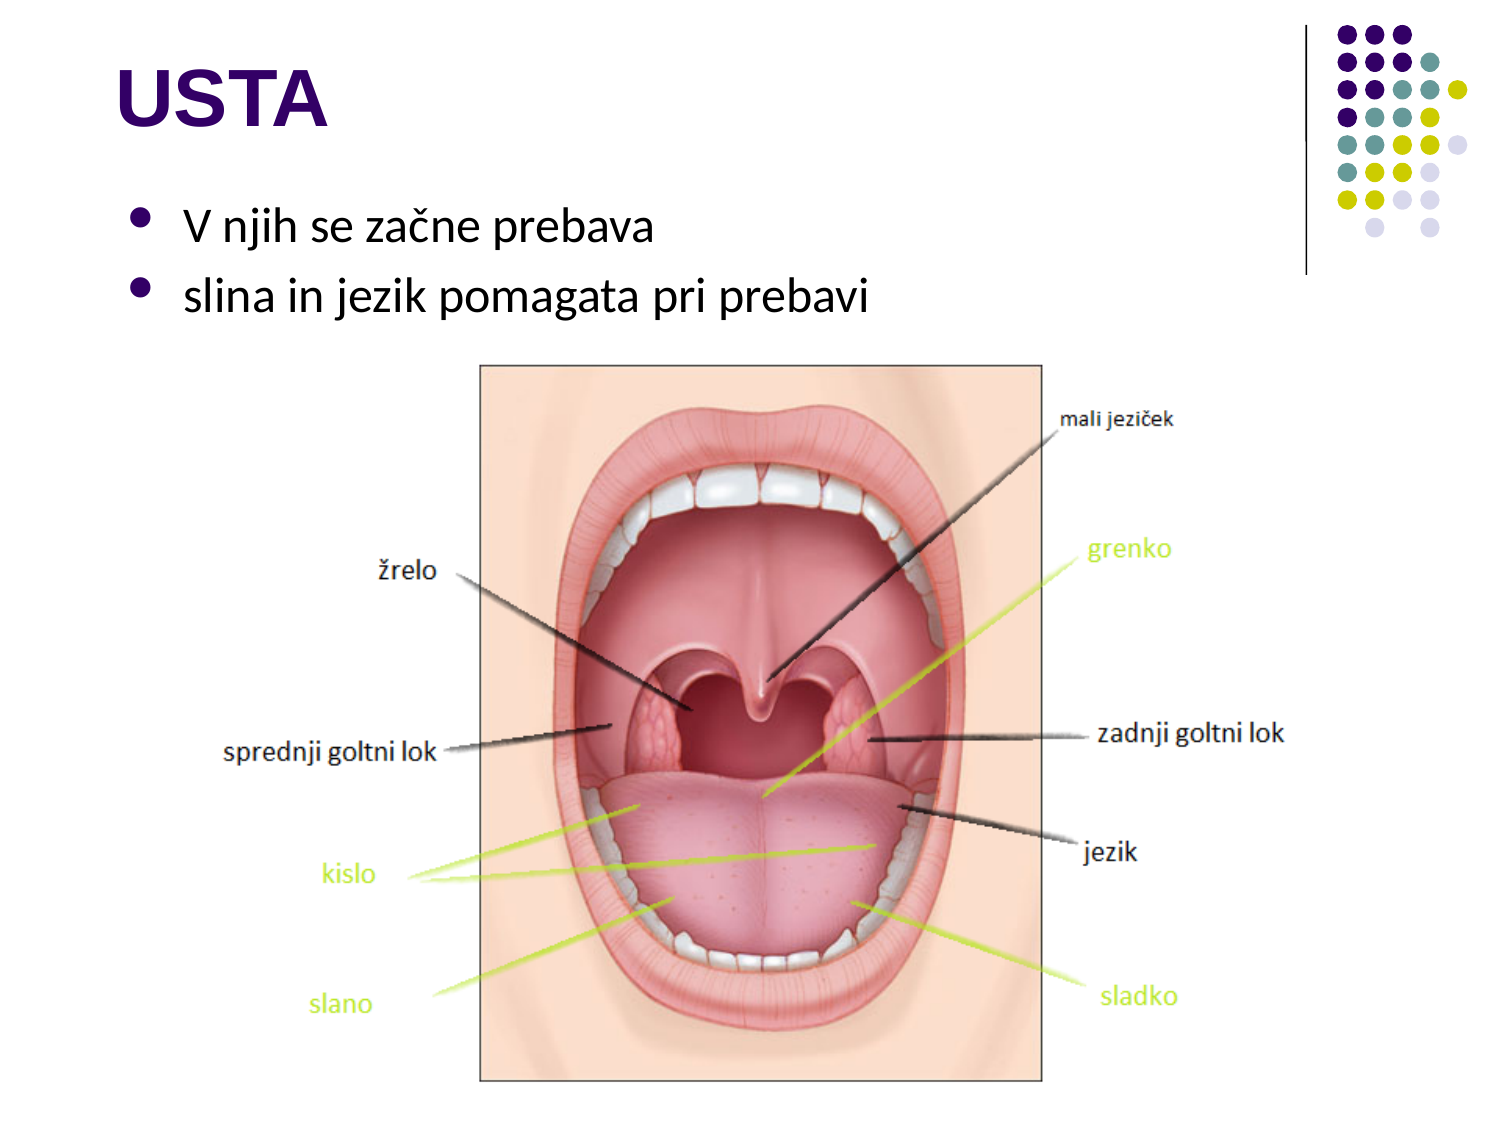

# USTA
V njih se začne prebava
slina in jezik pomagata pri prebavi